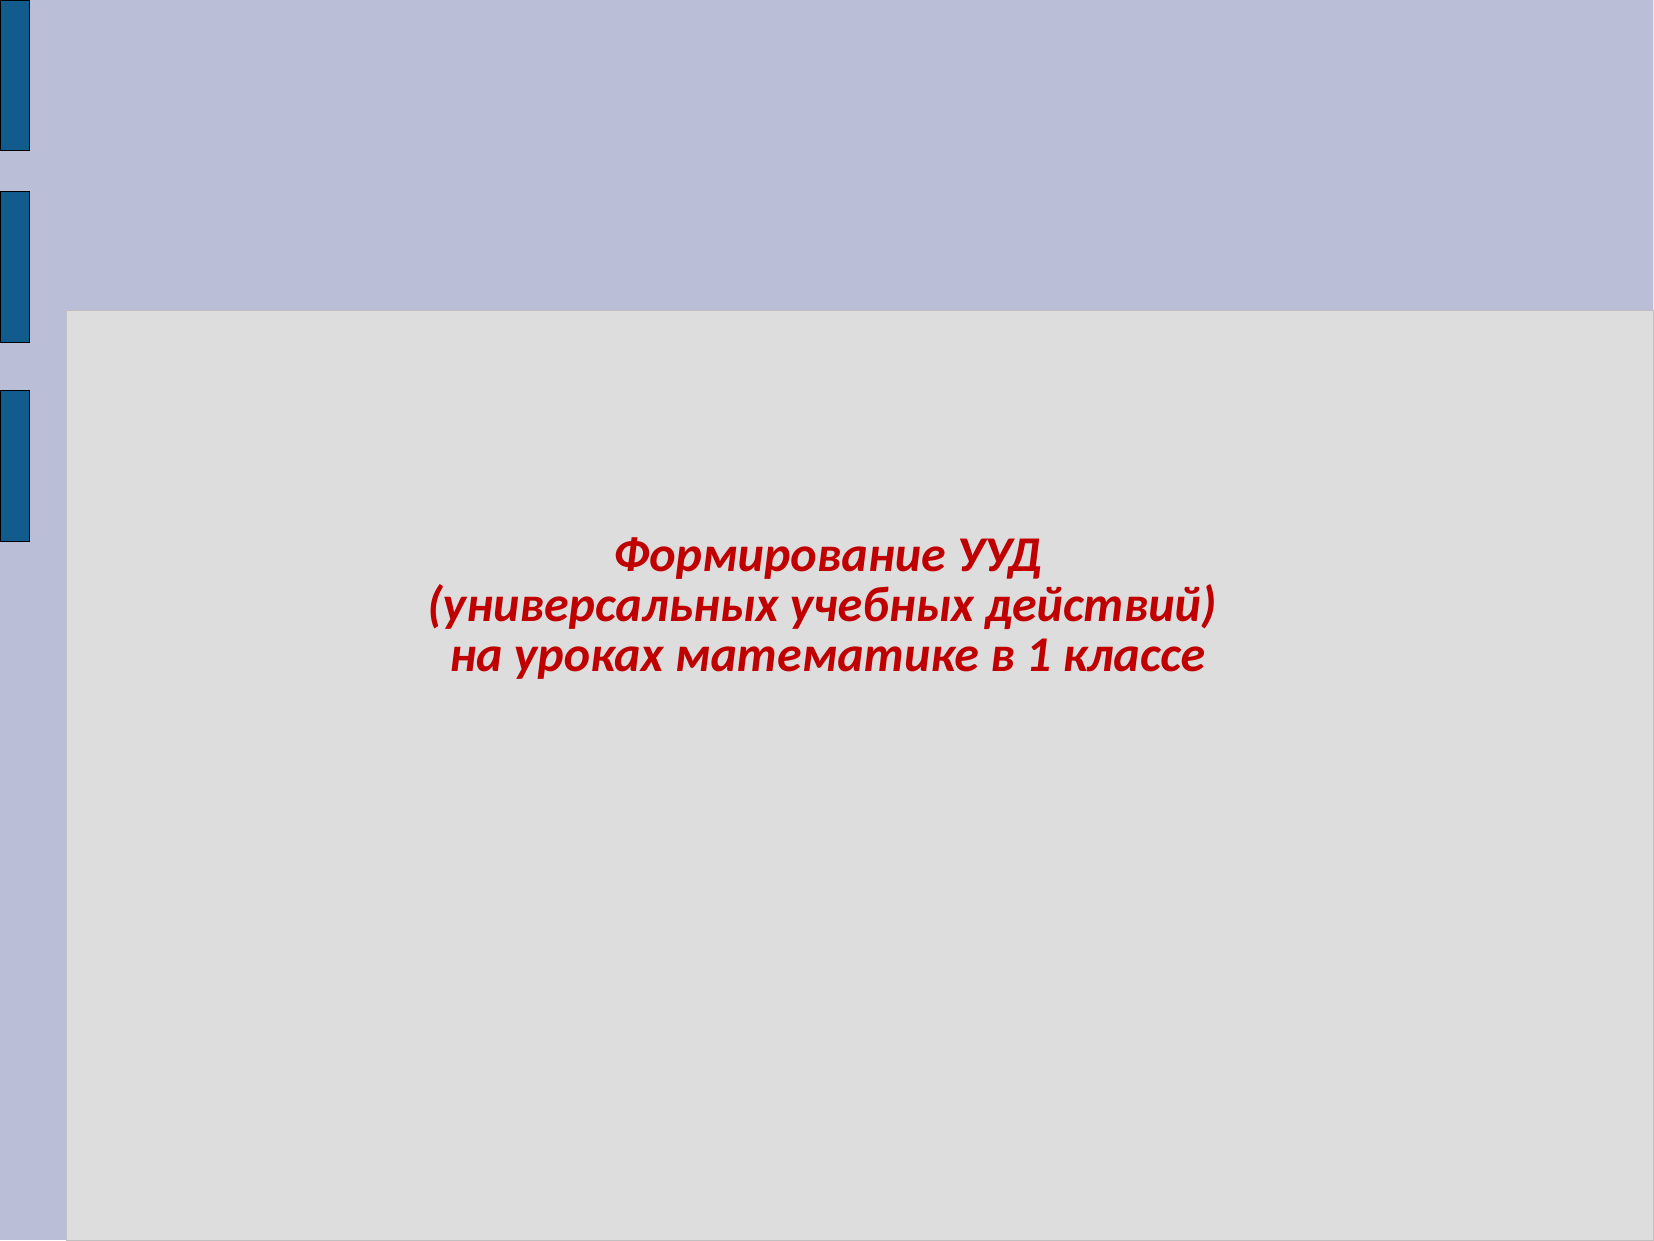

# Формирование УУД
(универсальных учебных действий)
на уроках математике в 1 классе